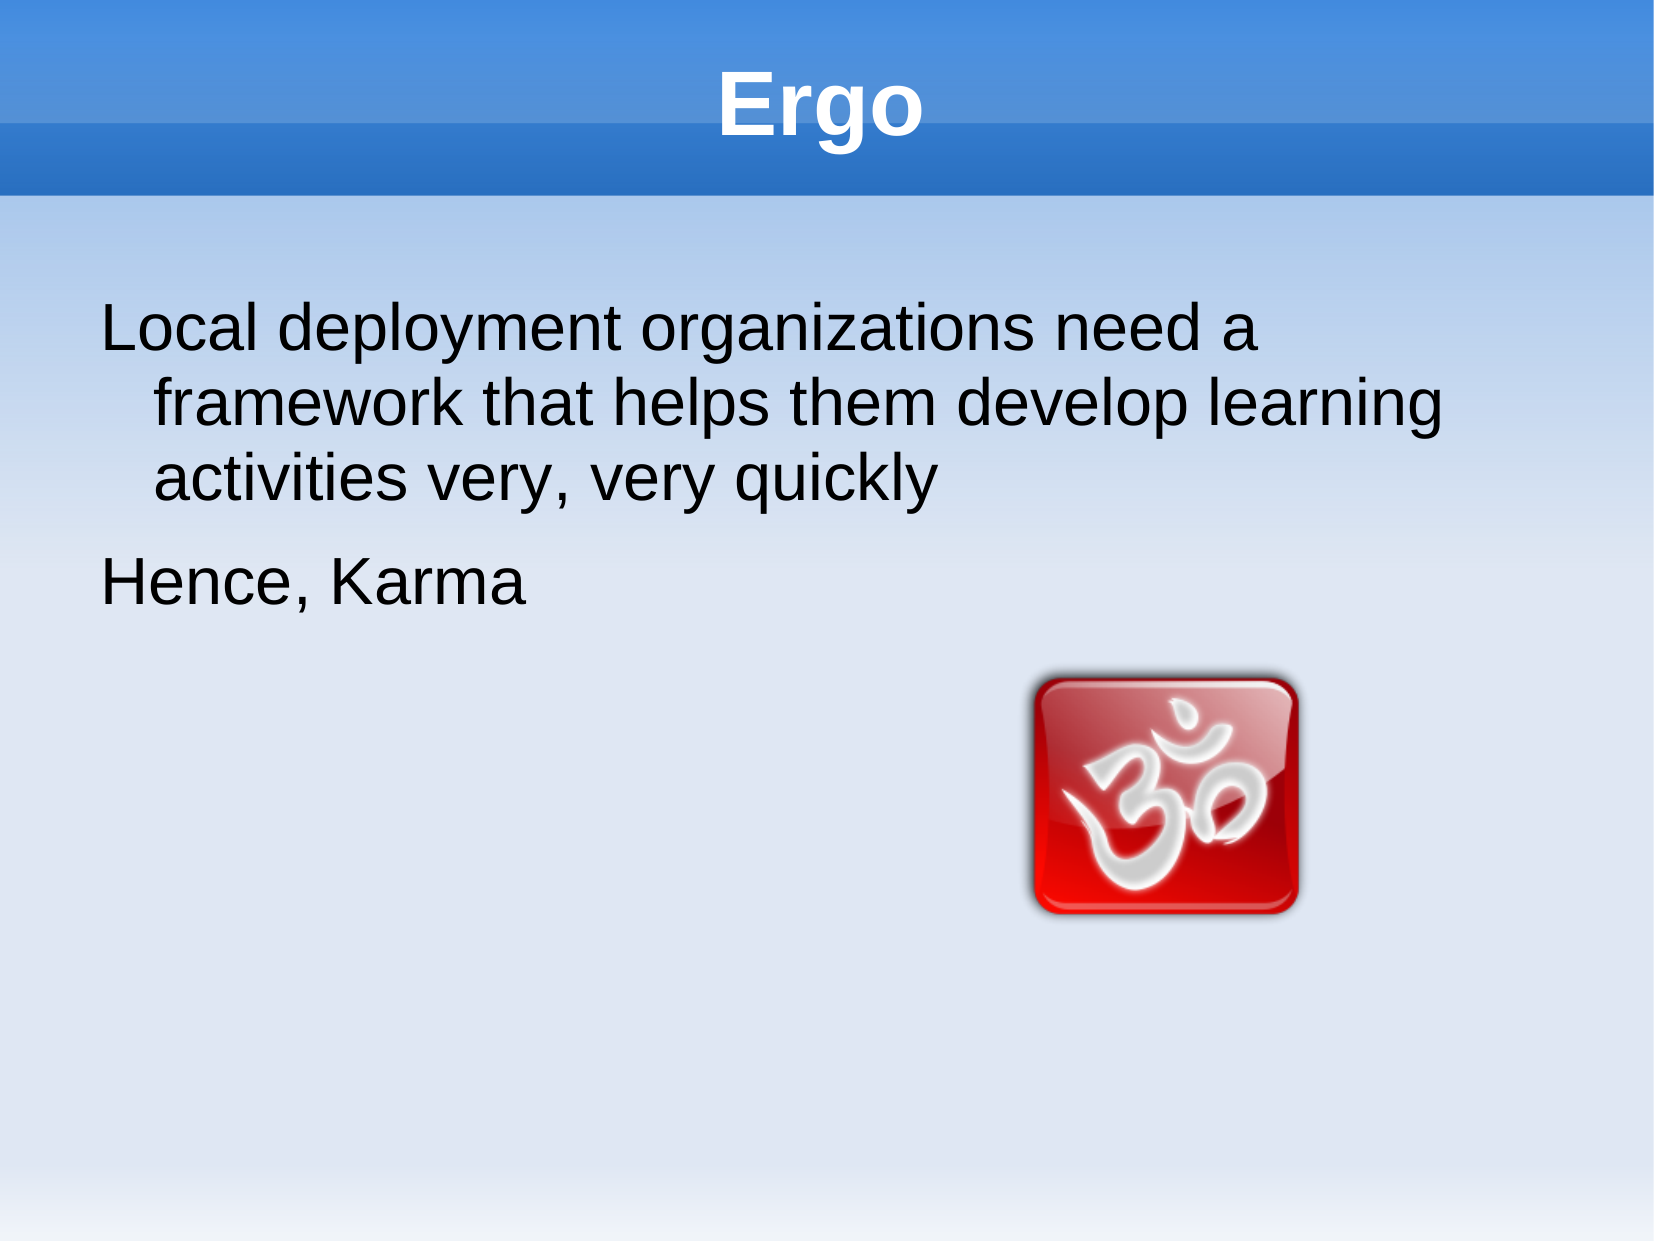

# Ergo
Local deployment organizations need a framework that helps them develop learning activities very, very quickly
Hence, Karma